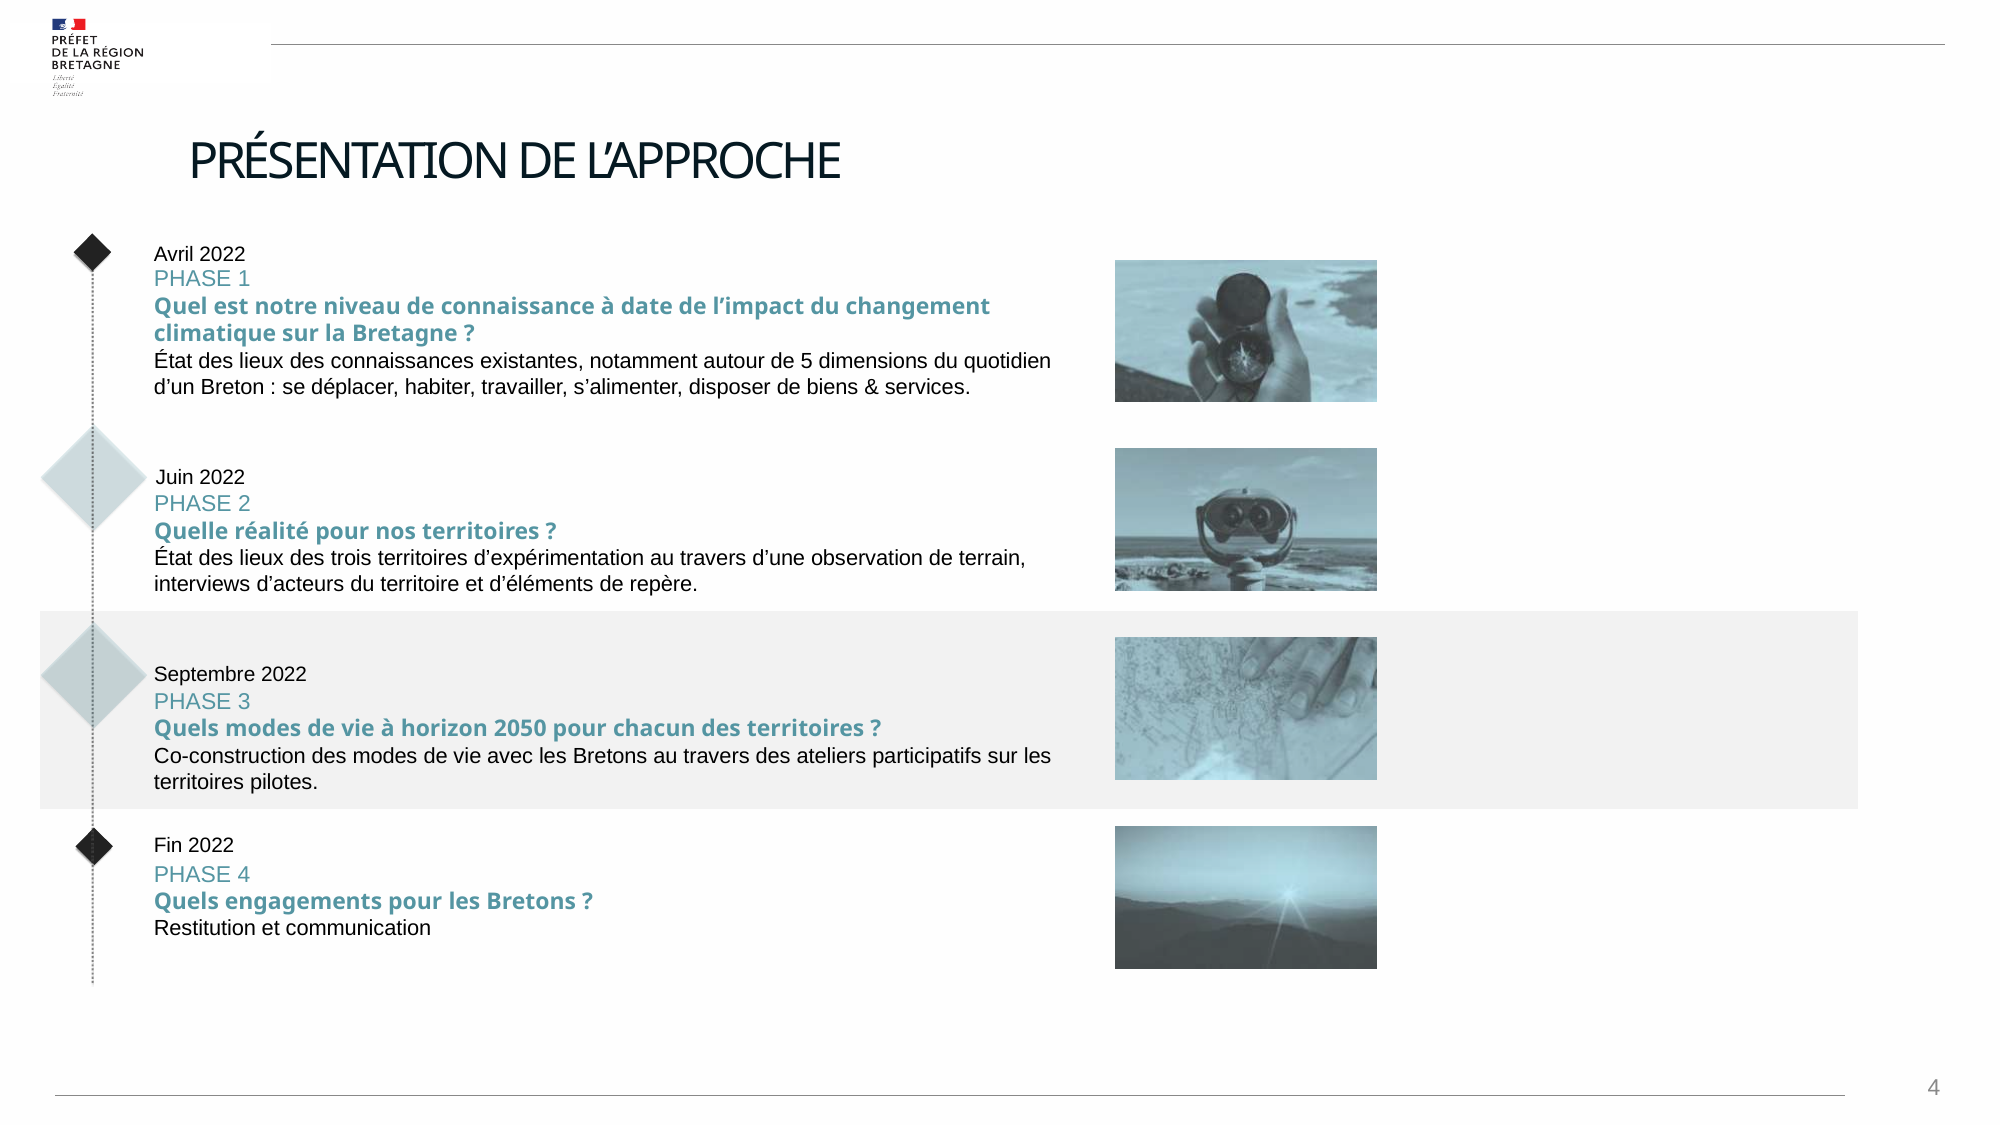

PRÉSENTATION DE L’APPROCHE
Avril 2022
PHASE 1
Quel est notre niveau de connaissance à date de l’impact du changement climatique sur la Bretagne ?
État des lieux des connaissances existantes, notamment autour de 5 dimensions du quotidien d’un Breton : se déplacer, habiter, travailler, s’alimenter, disposer de biens & services.
Juin 2022
PHASE 2
Quelle réalité pour nos territoires ?
État des lieux des trois territoires d’expérimentation au travers d’une observation de terrain, interviews d’acteurs du territoire et d’éléments de repère.
Septembre 2022
PHASE 3
Quels modes de vie à horizon 2050 pour chacun des territoires ?
Co-construction des modes de vie avec les Bretons au travers des ateliers participatifs sur les territoires pilotes.
Fin 2022
PHASE 4
Quels engagements pour les Bretons ?
Restitution et communication